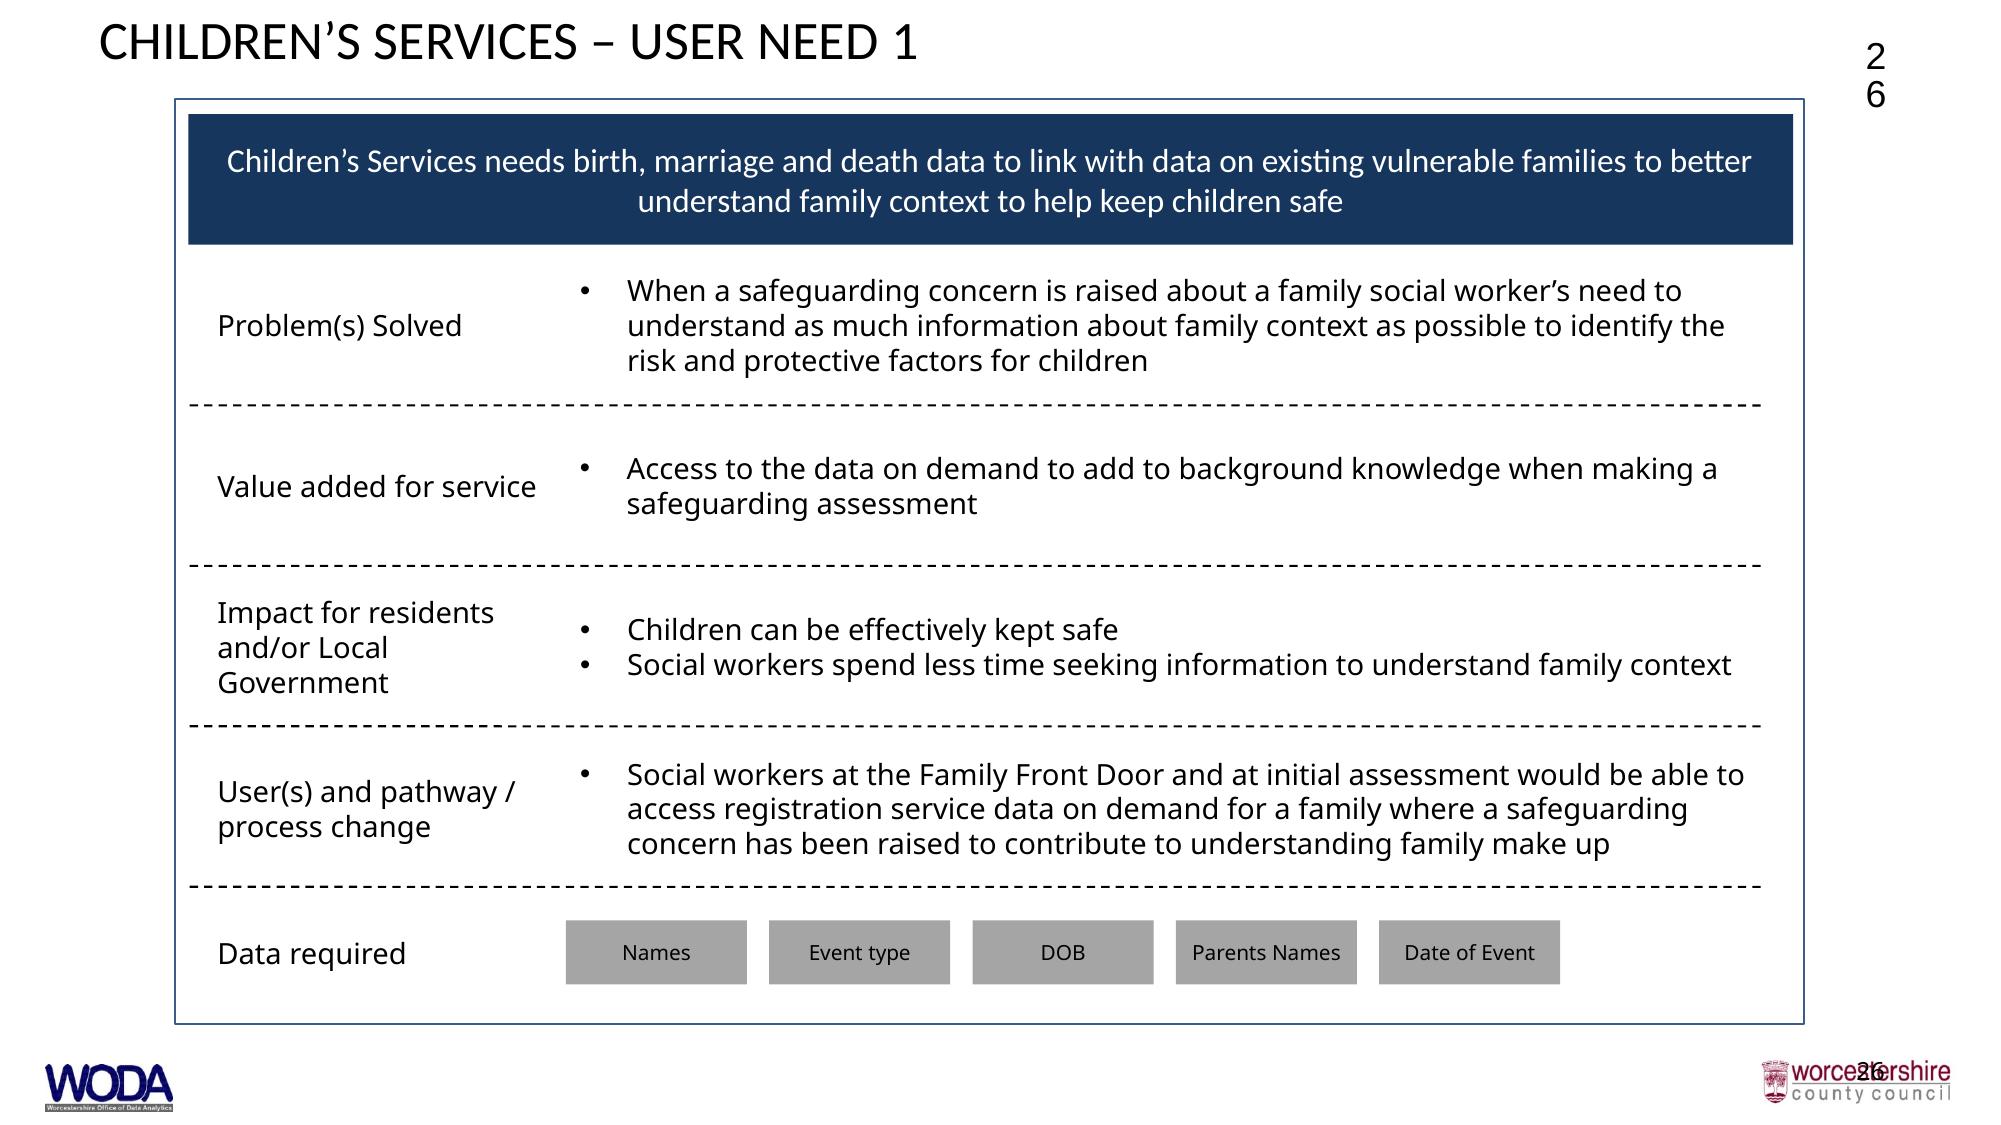

# CHILDREN’S SERVICES – USER NEED 1
Children’s Services needs birth, marriage and death data to link with data on existing vulnerable families to better understand family context to help keep children safe
Problem(s) Solved
When a safeguarding concern is raised about a family social worker’s need to understand as much information about family context as possible to identify the risk and protective factors for children
Access to the data on demand to add to background knowledge when making a safeguarding assessment
Value added for service
Impact for residents and/or Local Government
Children can be effectively kept safe
Social workers spend less time seeking information to understand family context
User(s) and pathway / process change
Social workers at the Family Front Door and at initial assessment would be able to access registration service data on demand for a family where a safeguarding concern has been raised to contribute to understanding family make up
Data required
Names
Event type
DOB
Parents Names
Date of Event